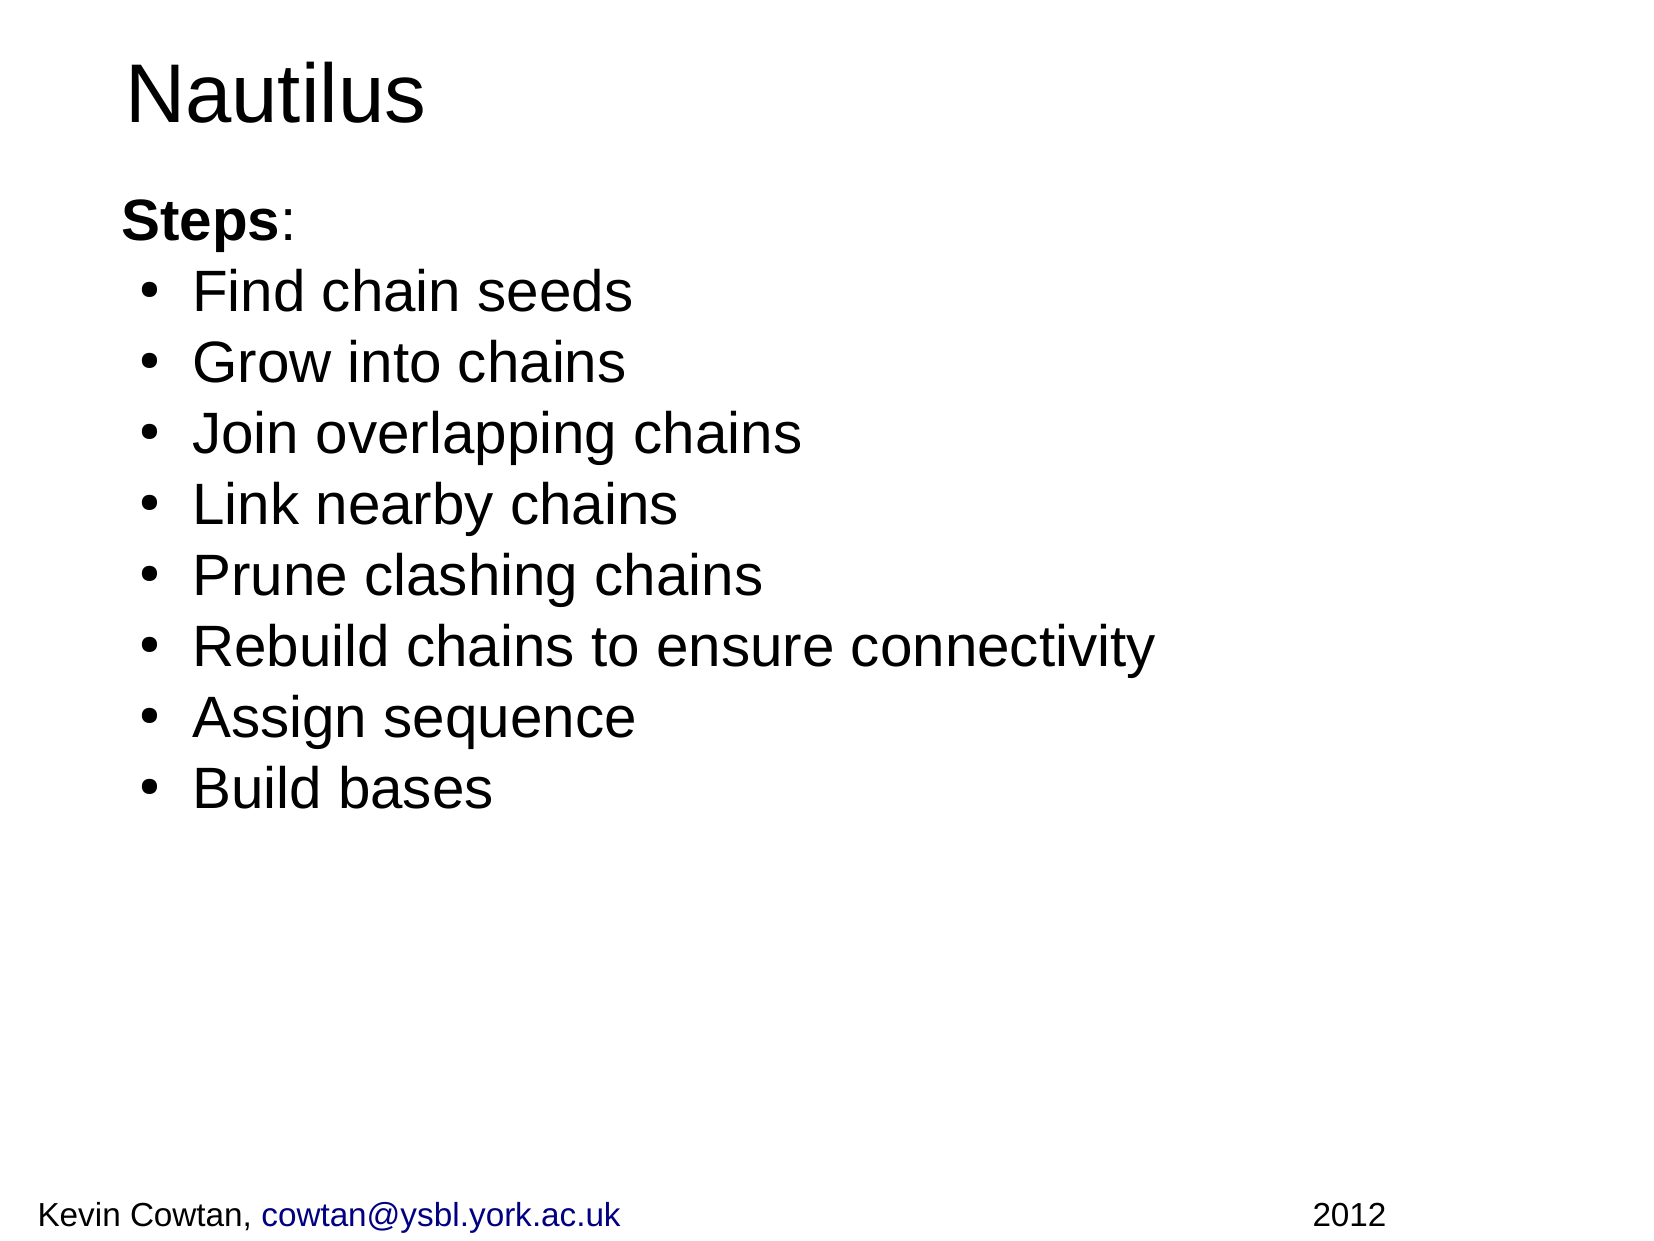

# Nautilus
Steps:
Find chain seeds
Grow into chains
Join overlapping chains
Link nearby chains
Prune clashing chains
Rebuild chains to ensure connectivity
Assign sequence
Build bases